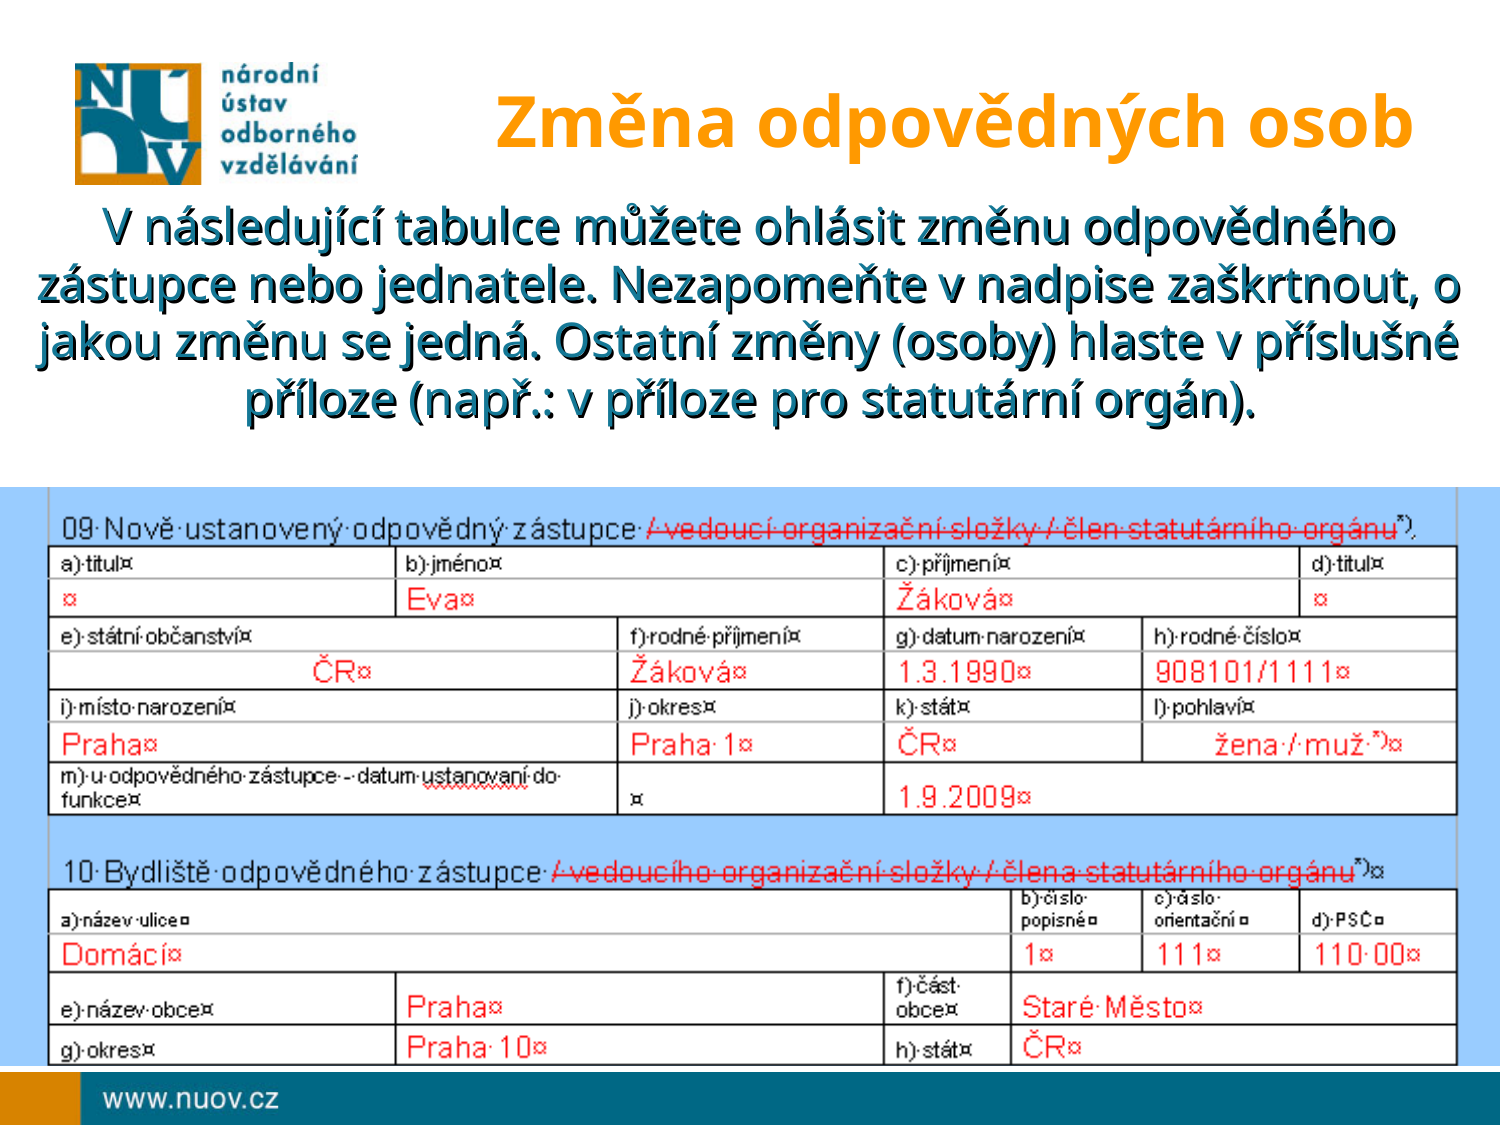

# Změna odpovědných osob
V následující tabulce můžete ohlásit změnu odpovědného zástupce nebo jednatele. Nezapomeňte v nadpise zaškrtnout, o jakou změnu se jedná. Ostatní změny (osoby) hlaste v příslušné příloze (např.: v příloze pro statutární orgán).